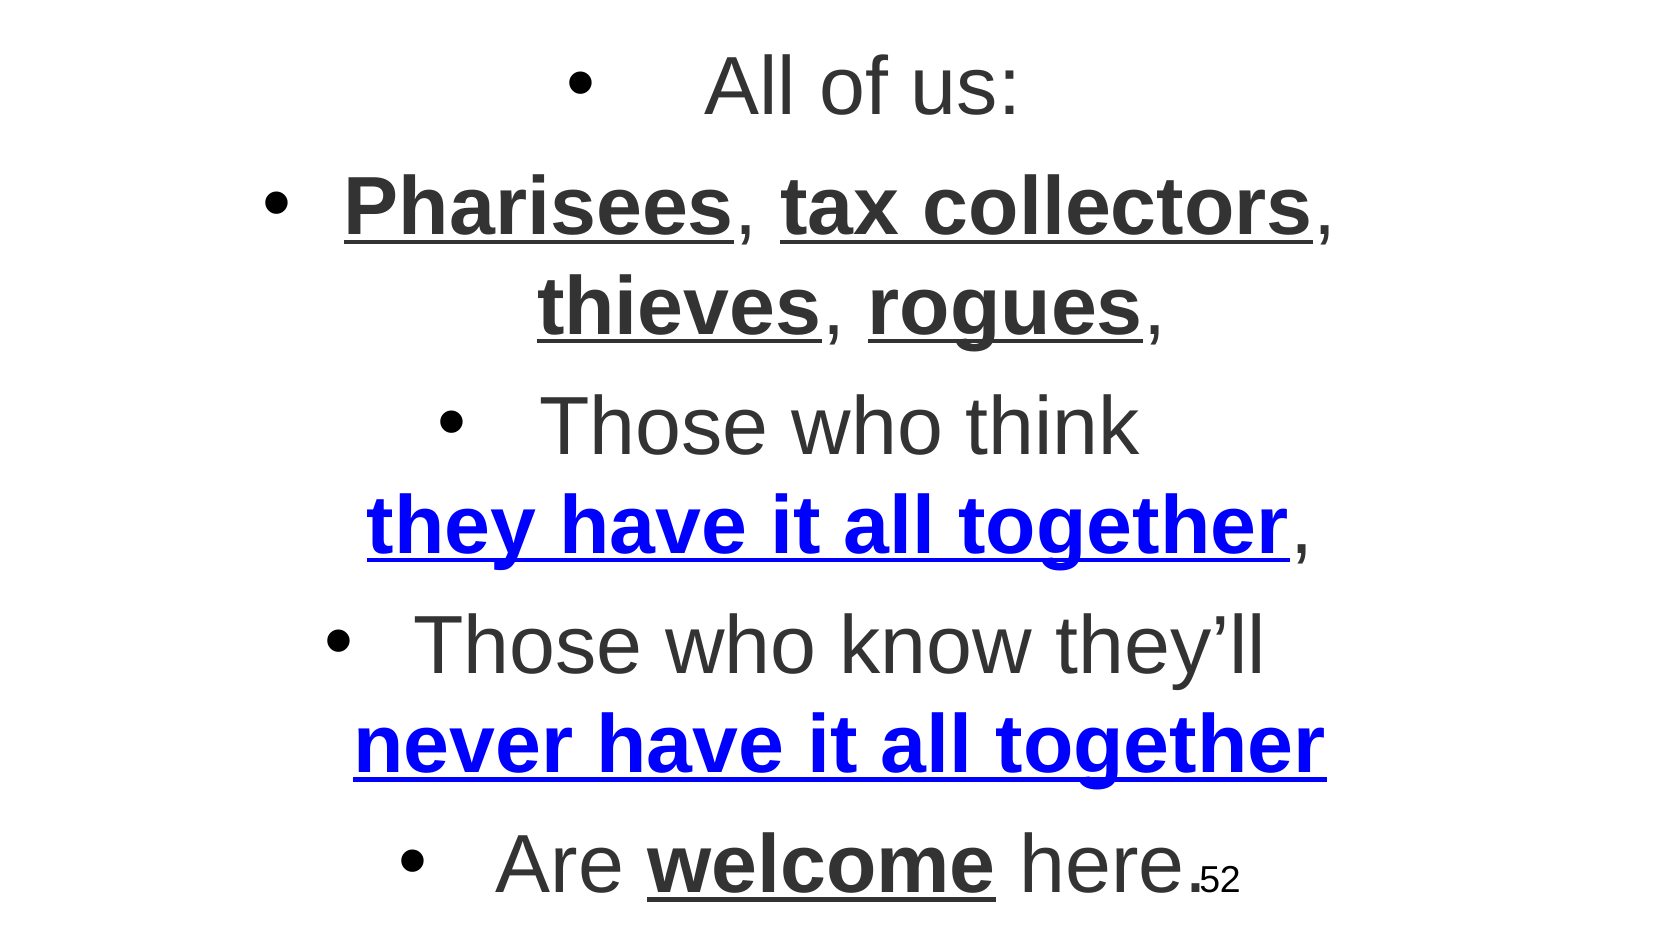

# All of us:
Pharisees, tax collectors,
thieves, rogues,
Those who think
they have it all together,
Those who know they’ll
never have it all together
Are welcome here.
52